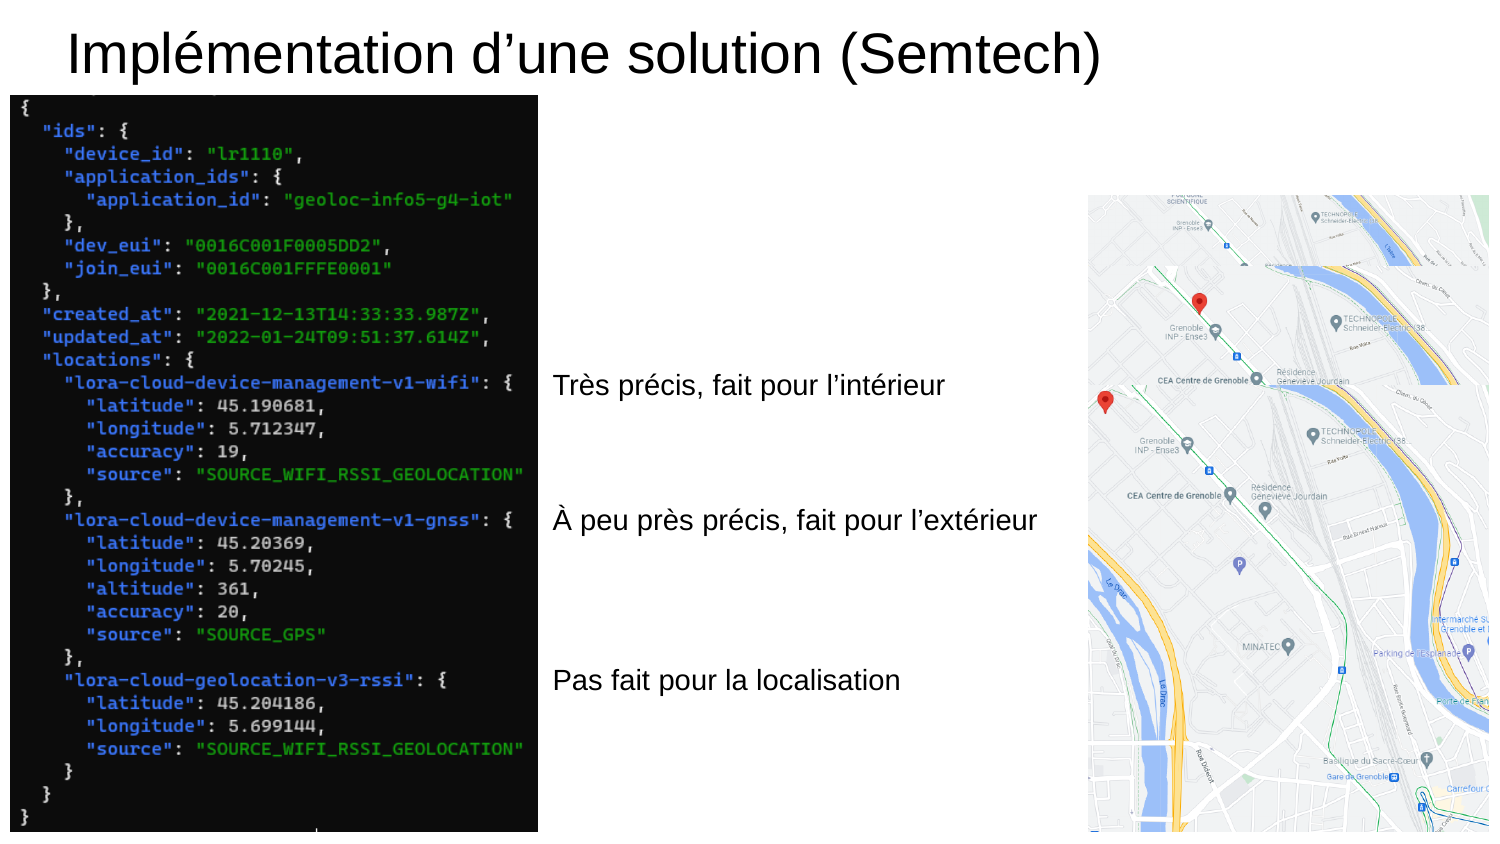

# Implémentation d’une solution (Semtech)
Très précis, fait pour l’intérieur
À peu près précis, fait pour l’extérieur
Pas fait pour la localisation